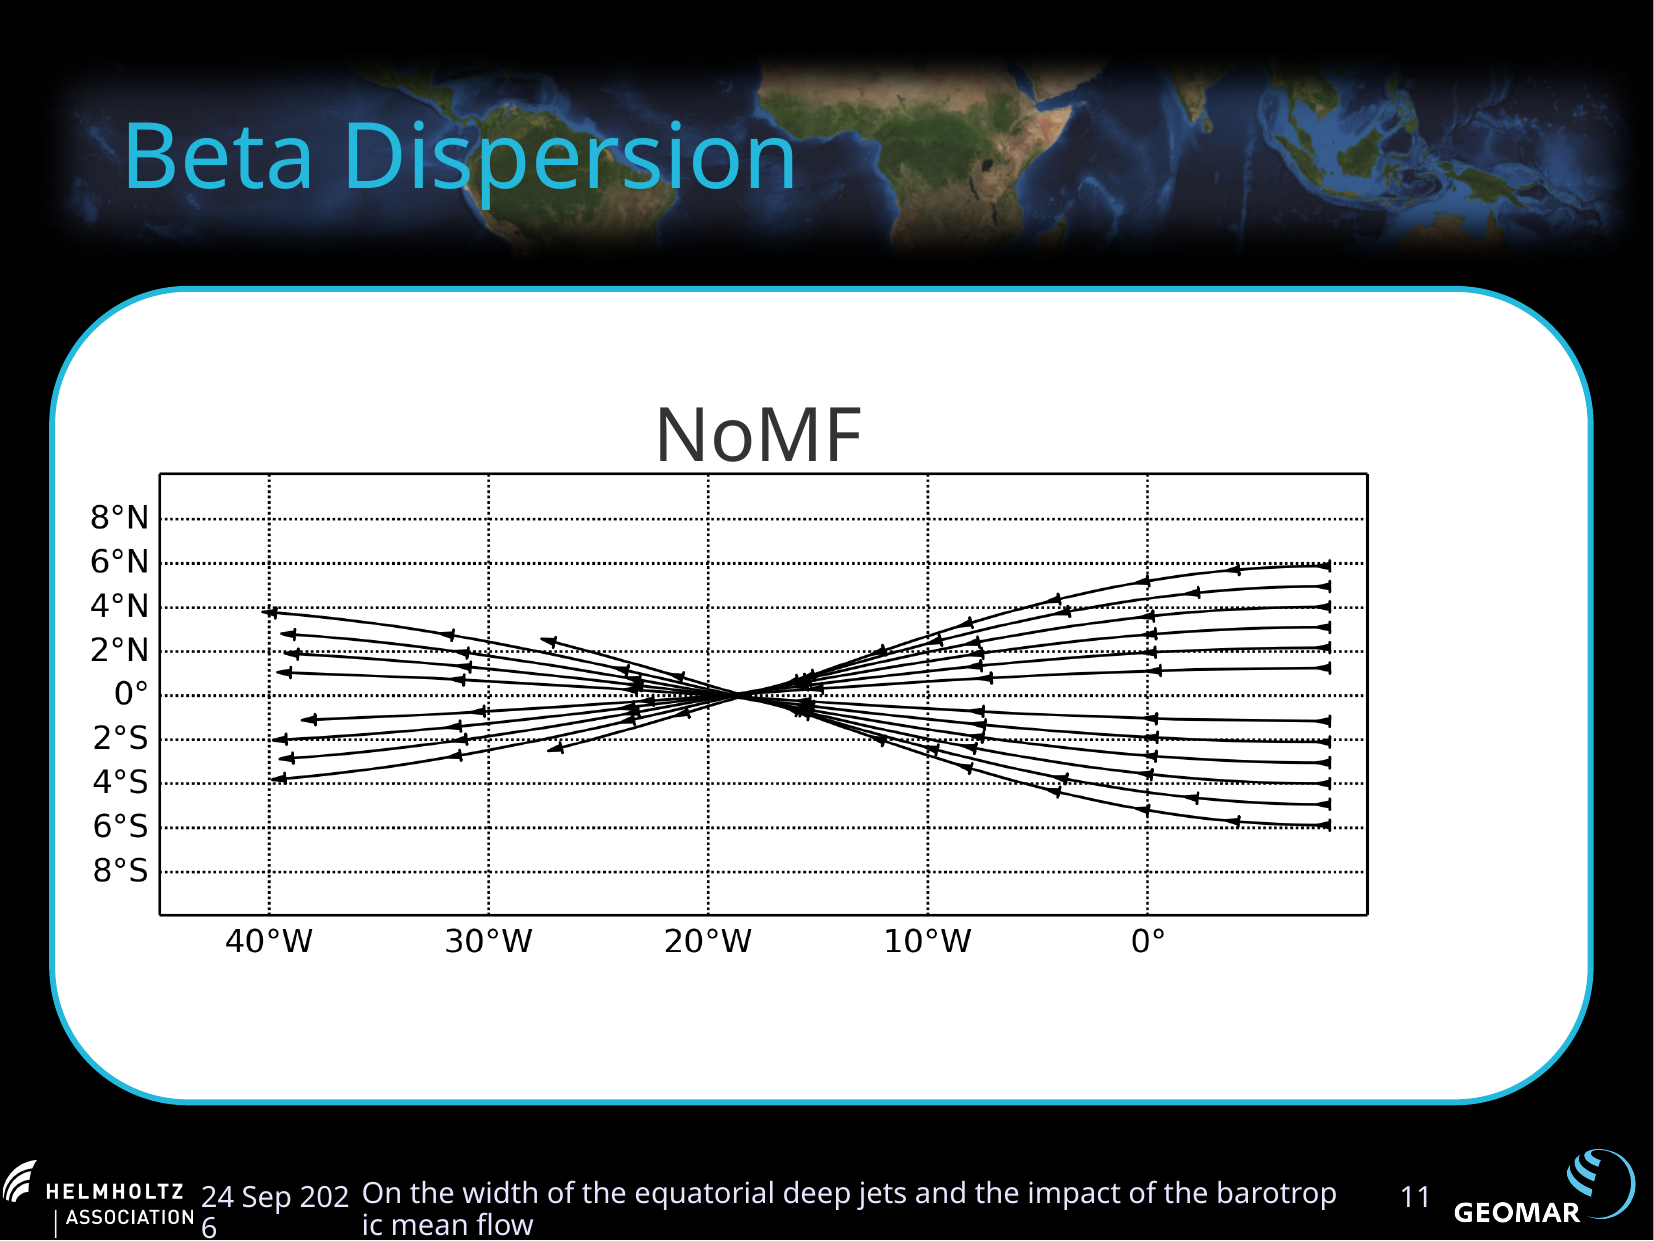

# Beta Dispersion
NoMF
On the width of the equatorial deep jets and the impact of the barotropic mean flow
11